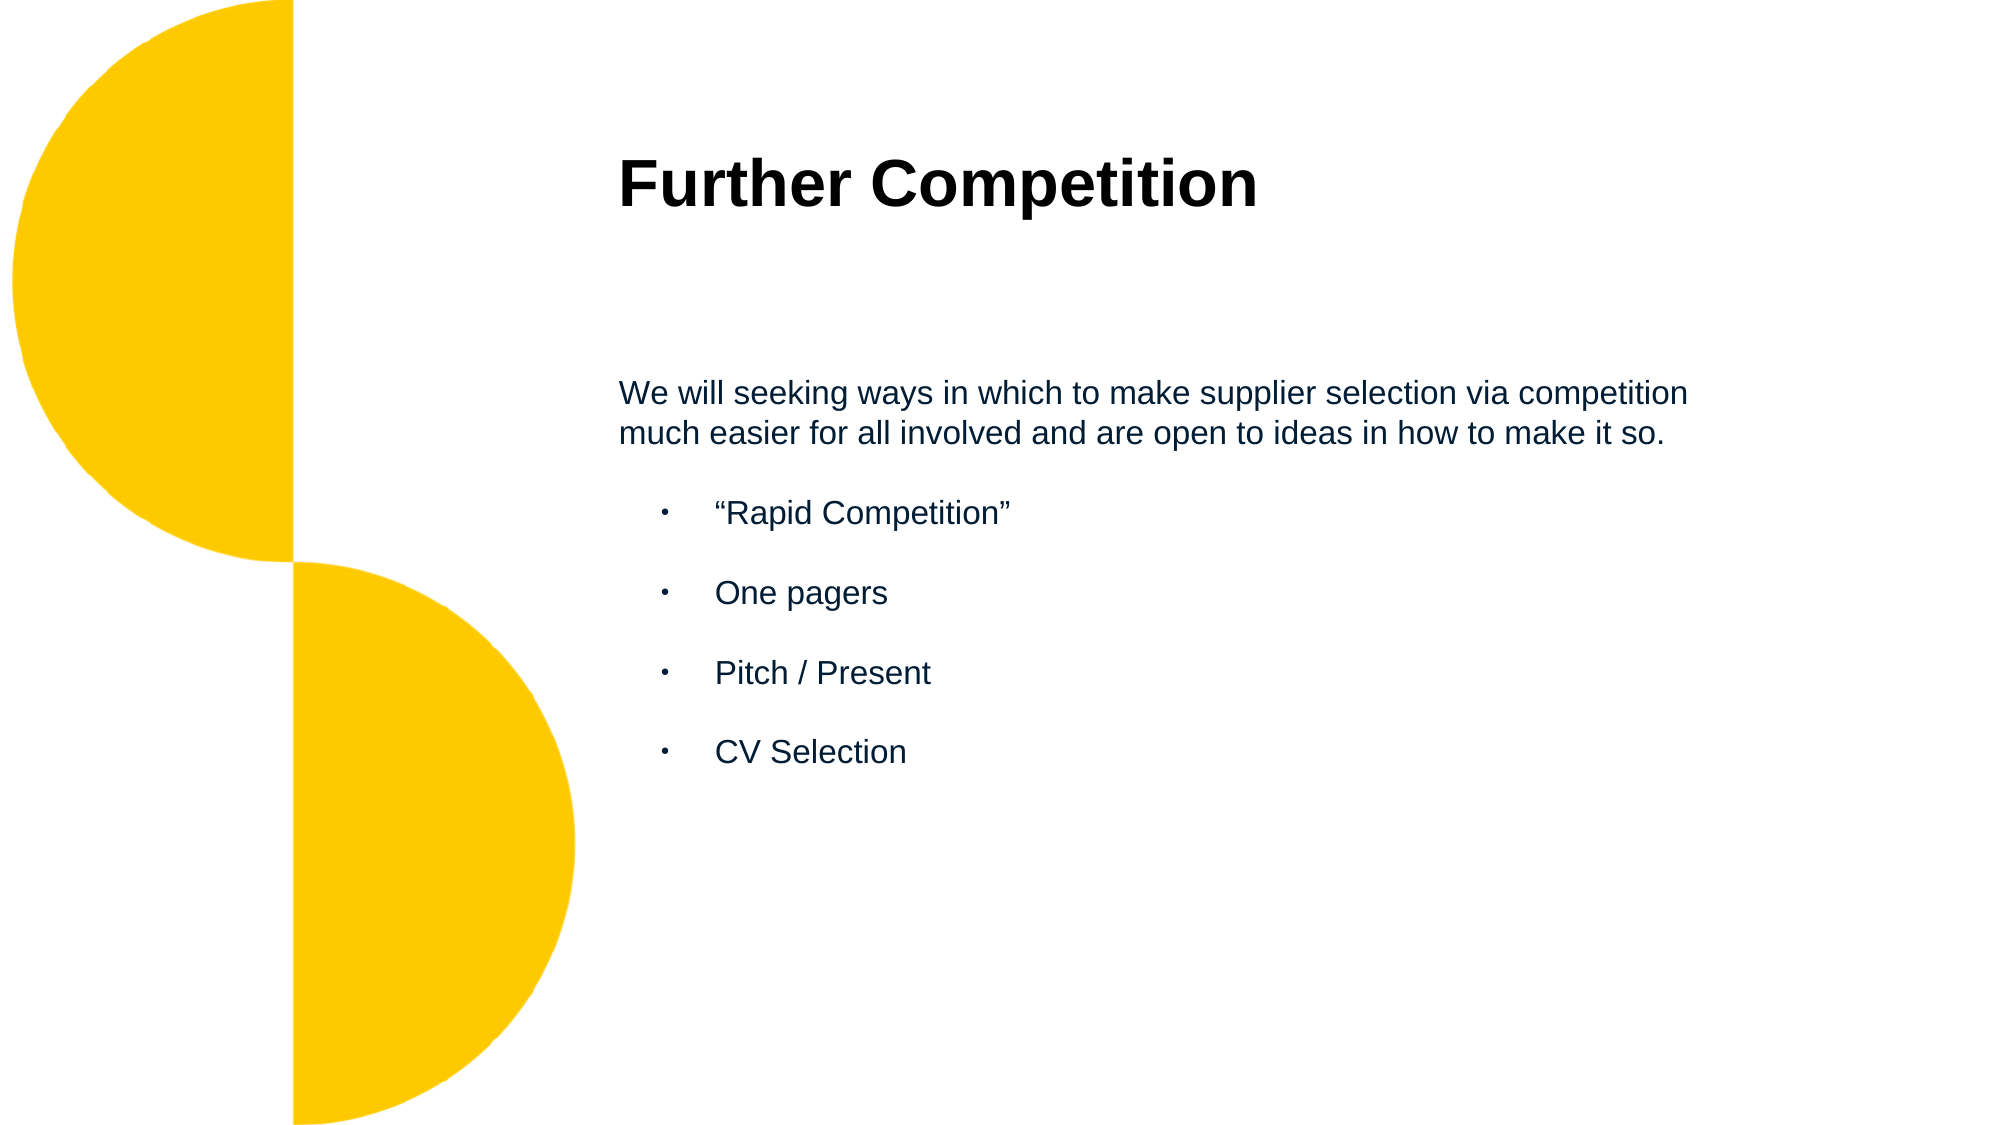

Further Competition
# We will seeking ways in which to make supplier selection via competition much easier for all involved and are open to ideas in how to make it so.
“Rapid Competition”
One pagers
Pitch / Present
CV Selection